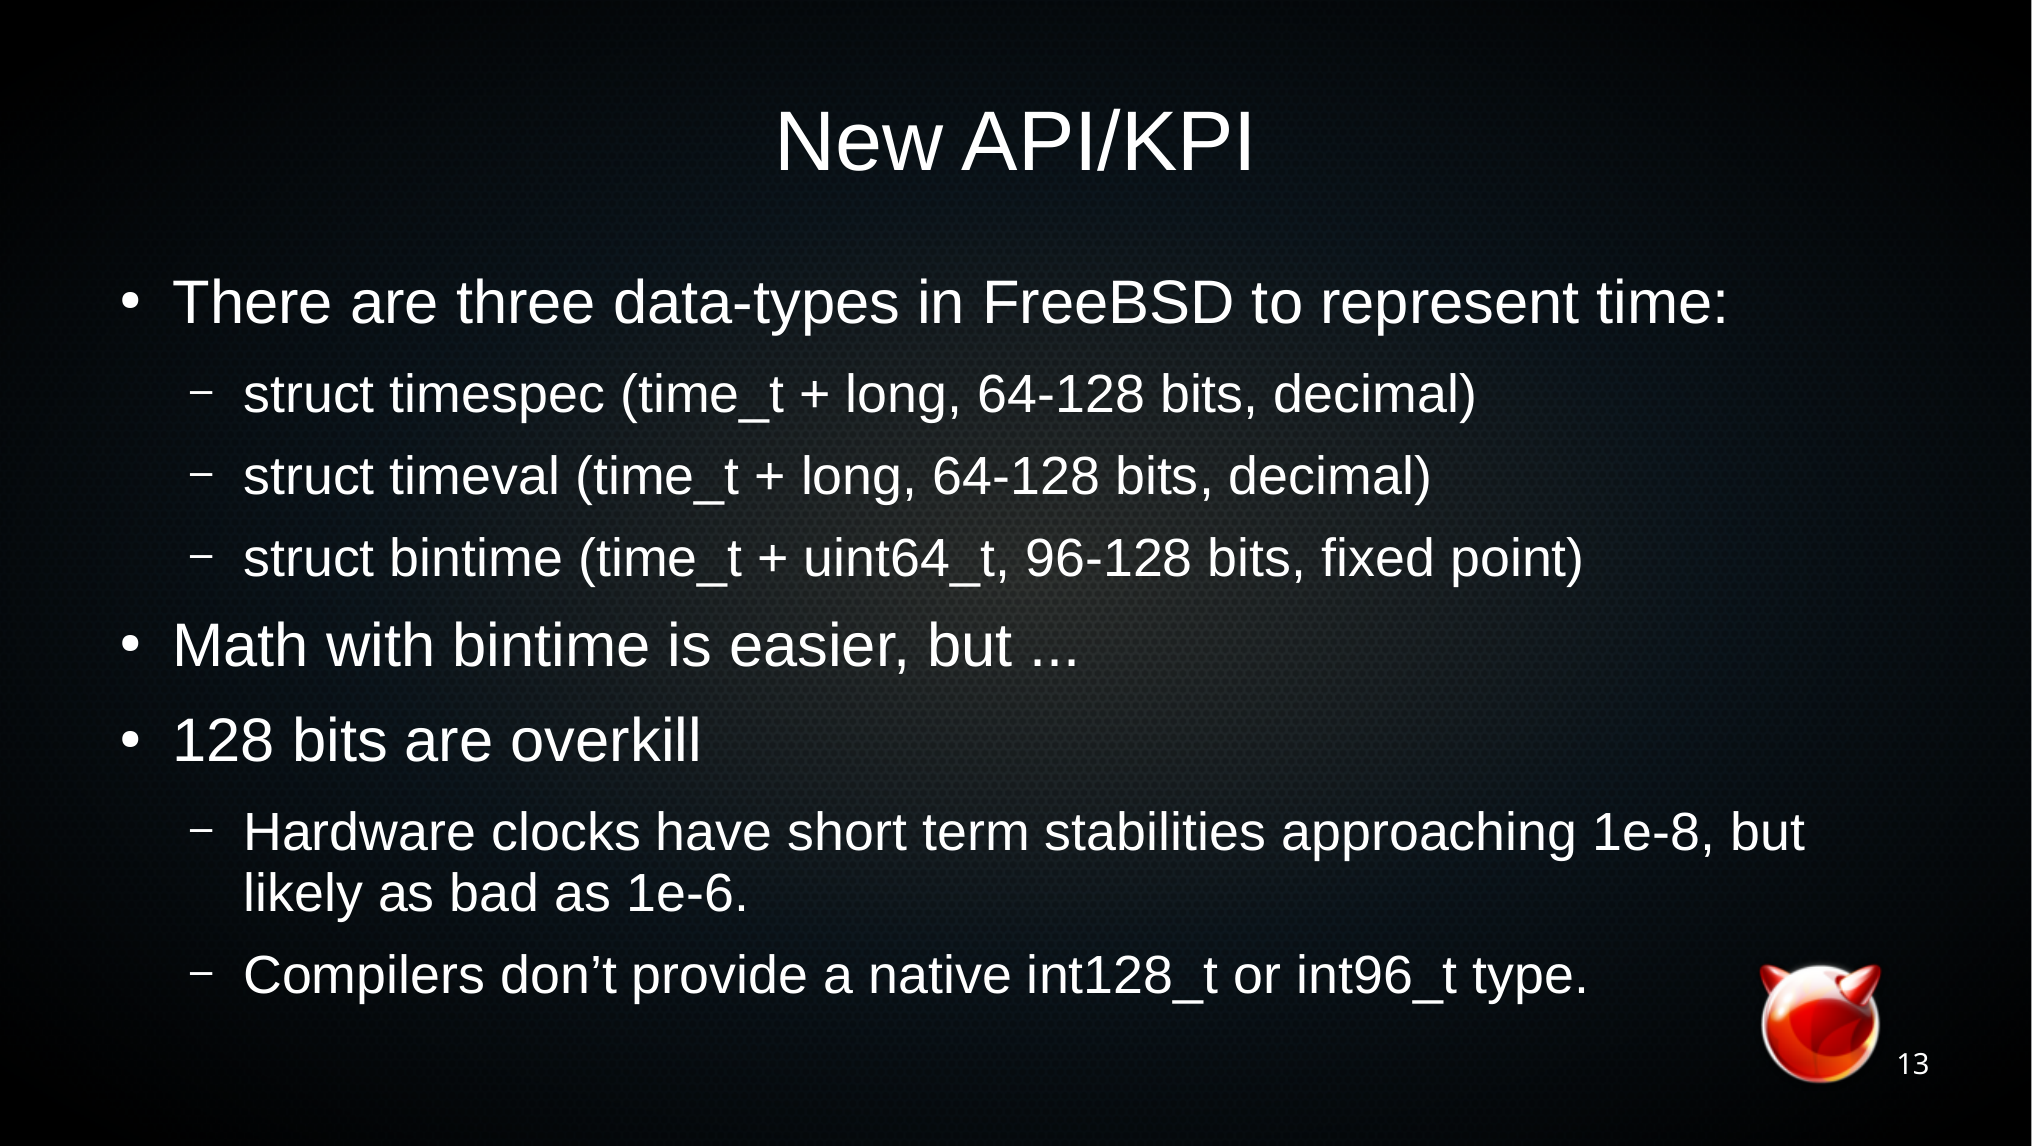

# New API/KPI
There are three data-types in FreeBSD to represent time:
struct timespec (time_t + long, 64-128 bits, decimal)
struct timeval (time_t + long, 64-128 bits, decimal)
struct bintime (time_t + uint64_t, 96-128 bits, fixed point)
Math with bintime is easier, but ...
128 bits are overkill
Hardware clocks have short term stabilities approaching 1e-8, but likely as bad as 1e-6.
Compilers don’t provide a native int128_t or int96_t type.
13